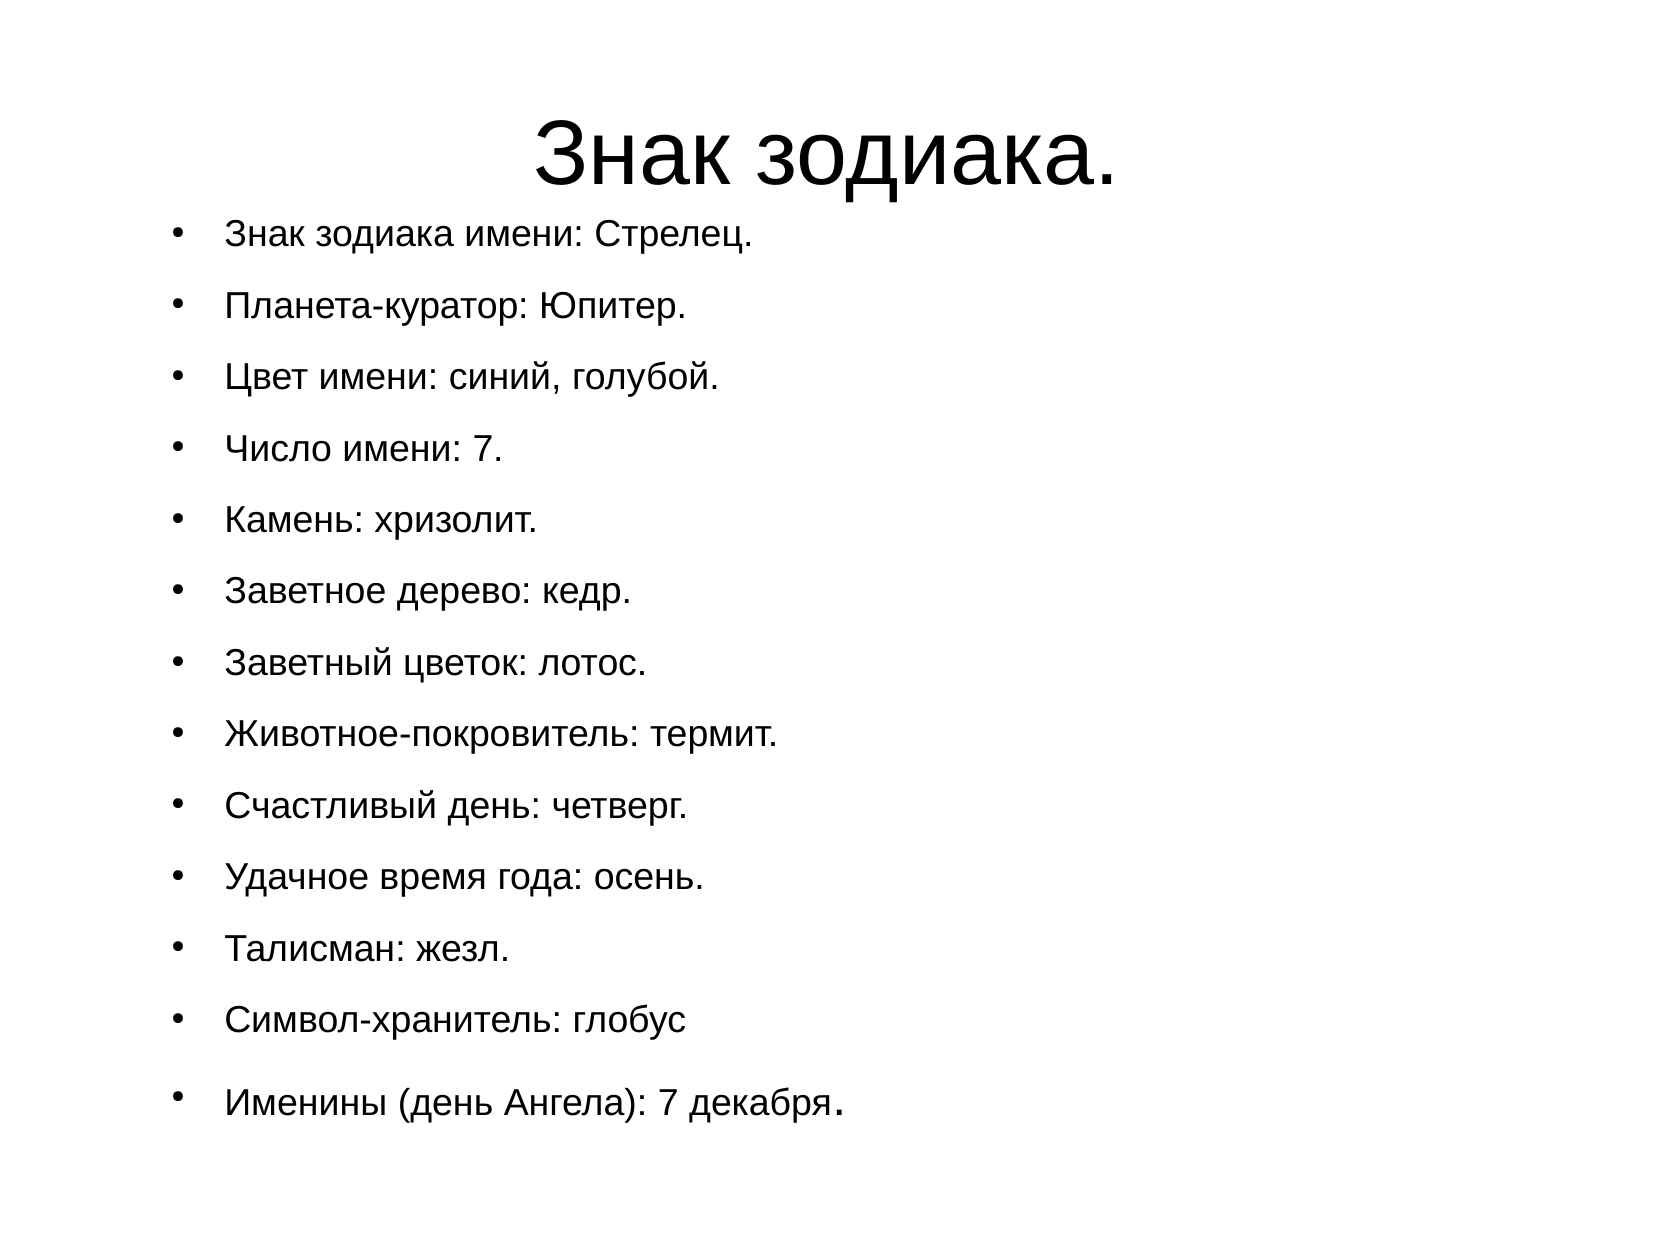

# Знак зодиака.
Знак зодиака имени: Стрелец.
Планета-куратор: Юпитер.
Цвет имени: синий, голубой.
Число имени: 7.
Камень: хризолит.
Заветное дерево: кедр.
Заветный цветок: лотос.
Животное-покровитель: термит.
Счастливый день: четверг.
Удачное время года: осень.
Талисман: жезл.
Символ-хранитель: глобус
Именины (день Ангела): 7 декабря.